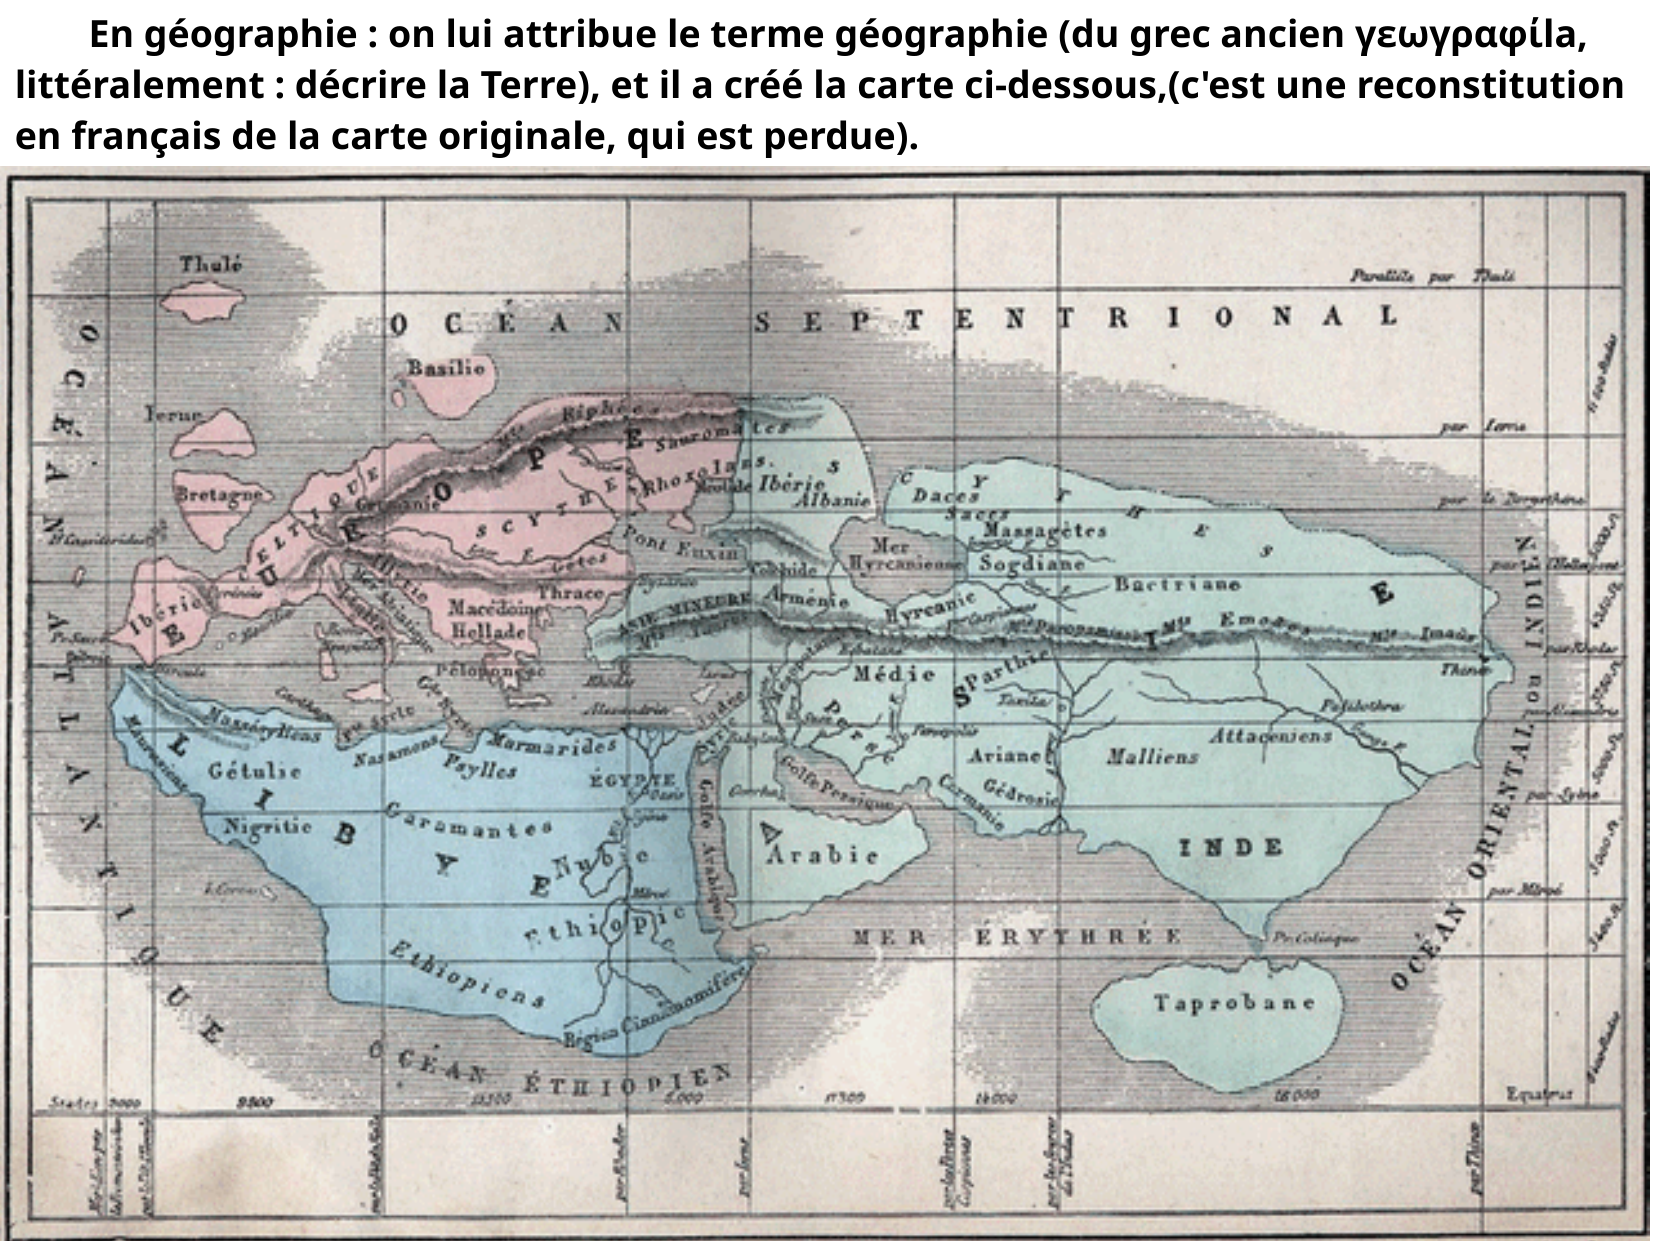

En géographie : on lui attribue le terme géographie (du grec ancien γεωγραφίla, littéralement : décrire la Terre), et il a créé la carte ci-dessous,(c'est une reconstitution en français de la carte originale, qui est perdue).